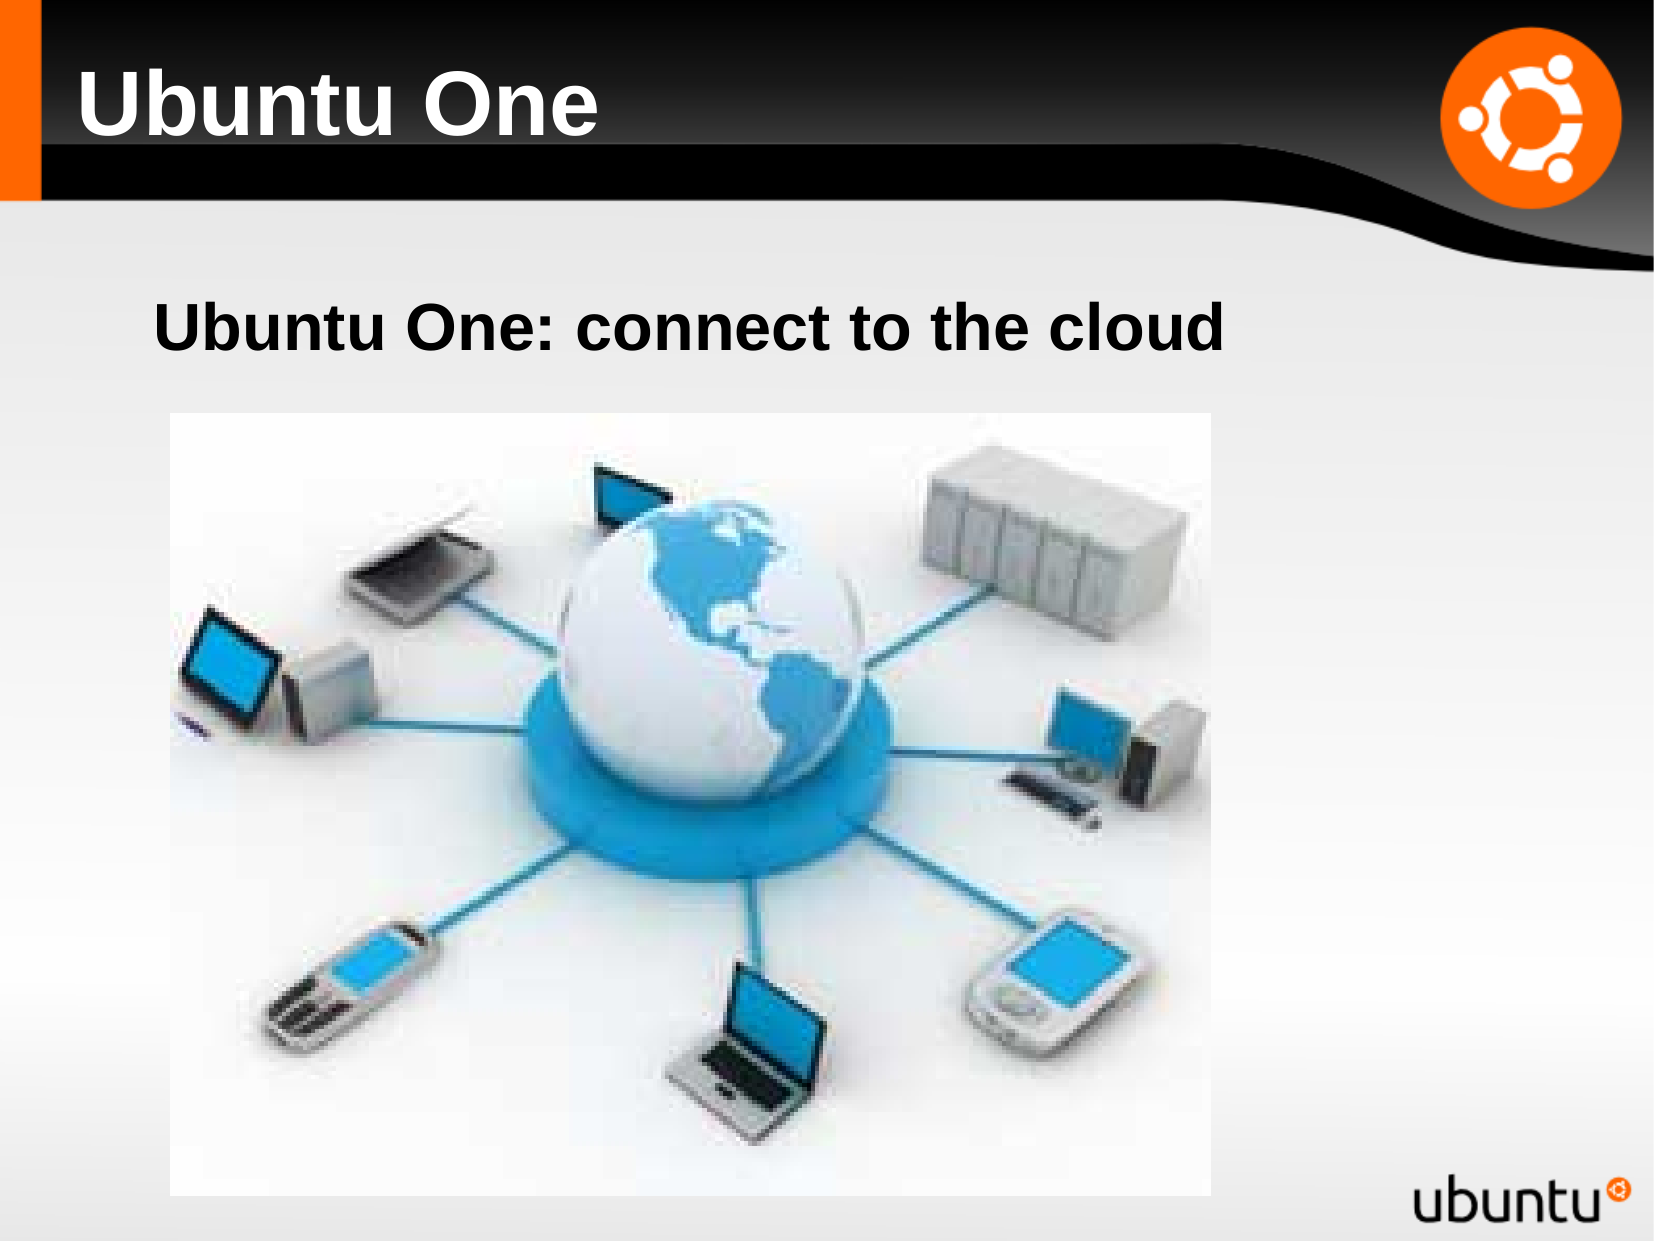

# Ubuntu One
Ubuntu One: connect to the cloud